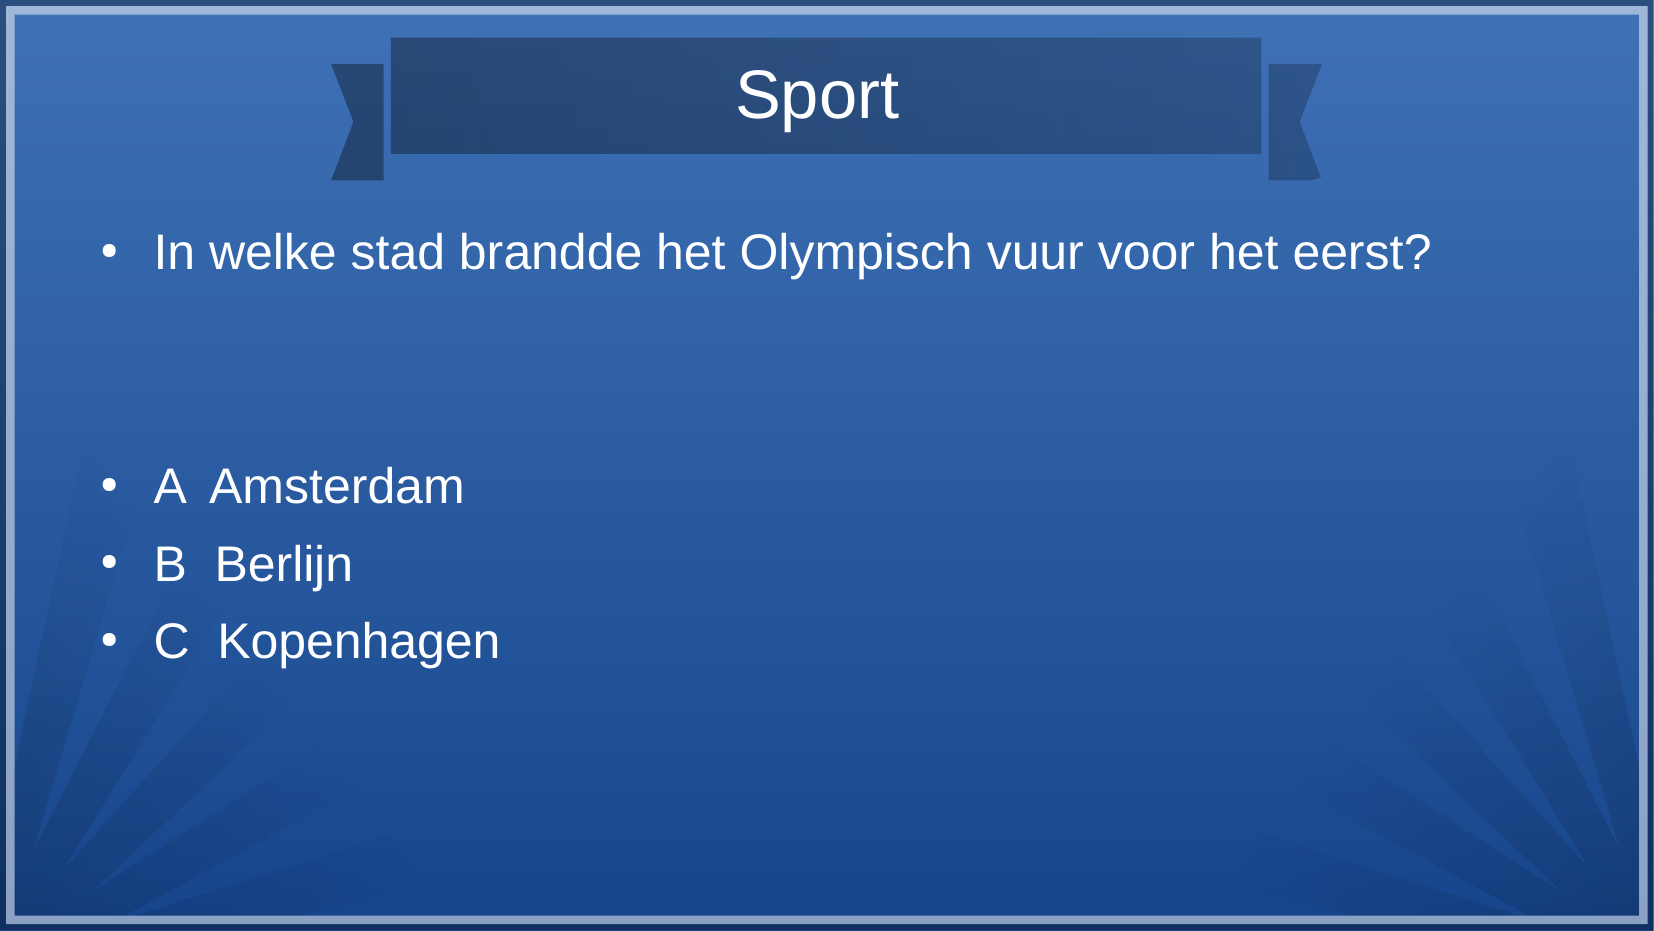

# Sport
In welke stad brandde het Olympisch vuur voor het eerst?
A Amsterdam
B Berlijn
C Kopenhagen